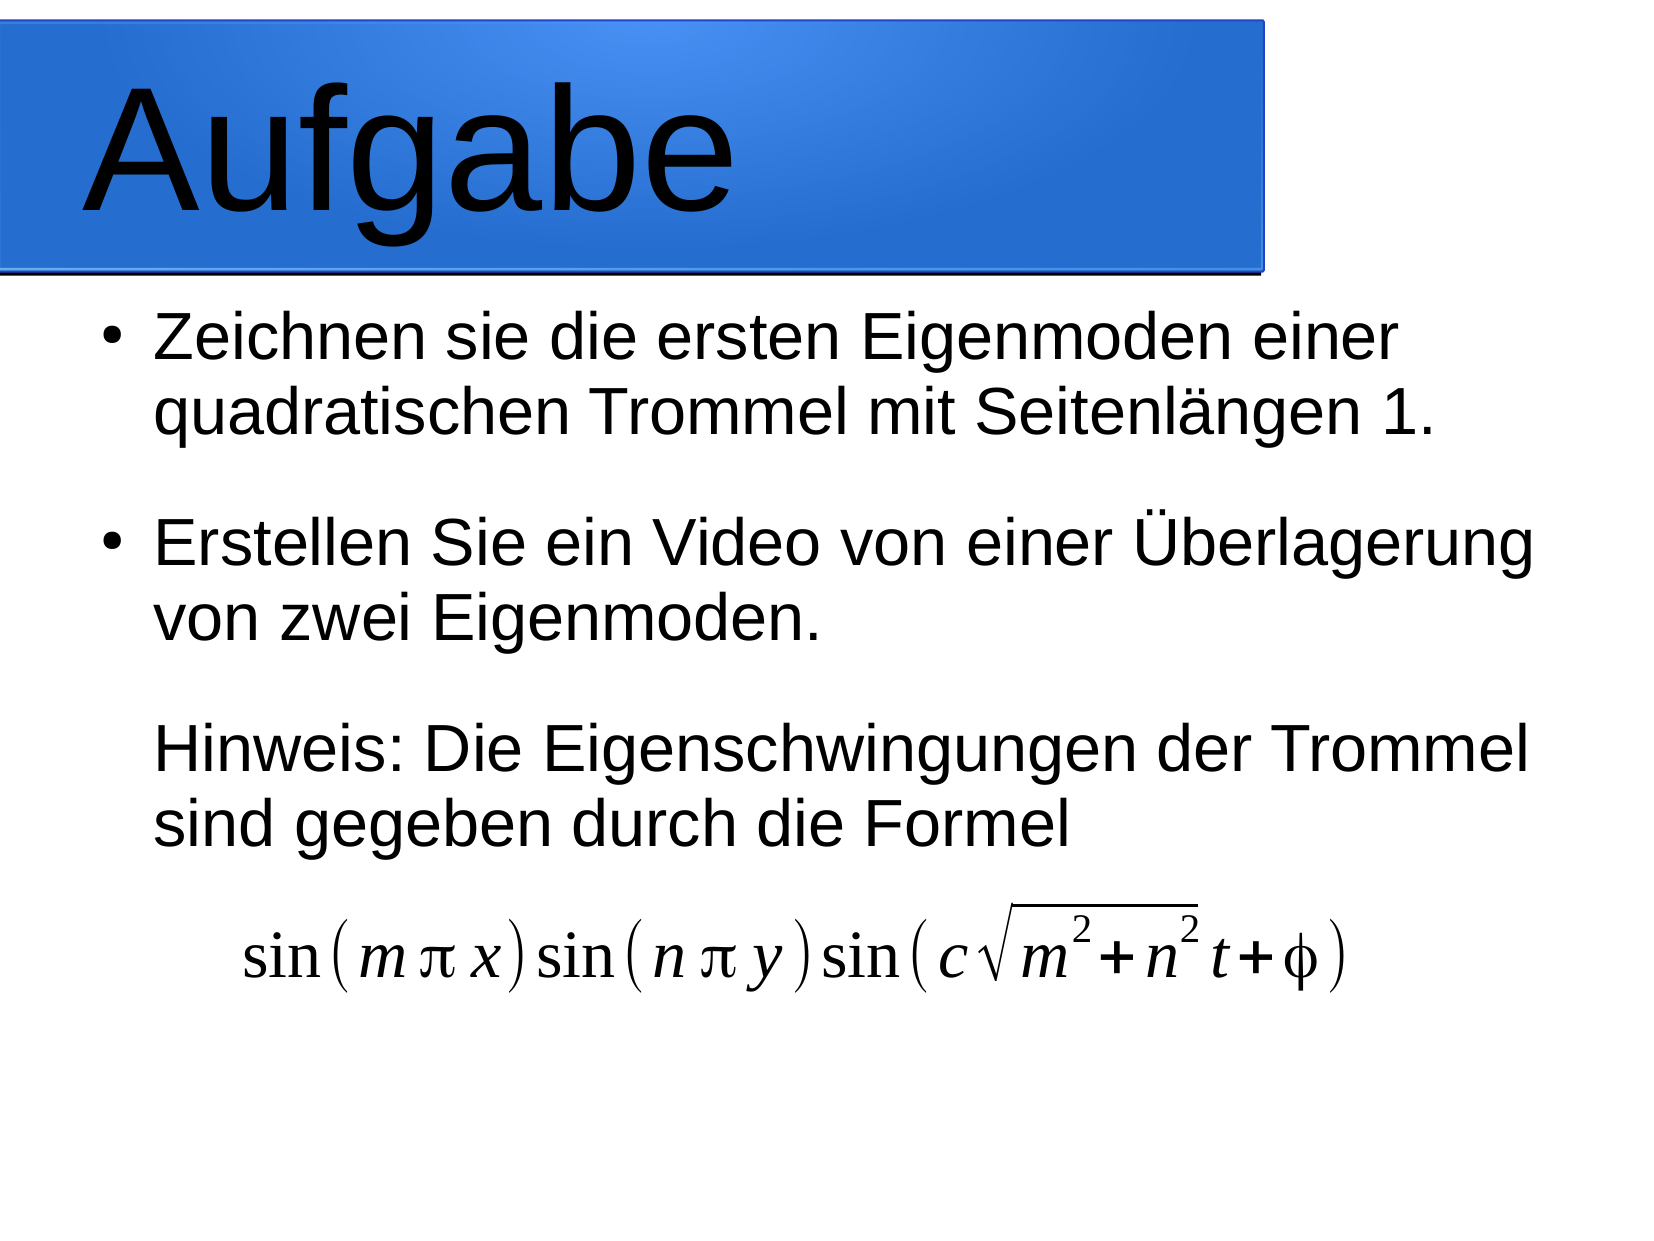

# Aufgabe
Zeichnen sie die ersten Eigenmoden einer quadratischen Trommel mit Seitenlängen 1.
Erstellen Sie ein Video von einer Überlagerung von zwei Eigenmoden.
Hinweis: Die Eigenschwingungen der Trommel sind gegeben durch die Formel